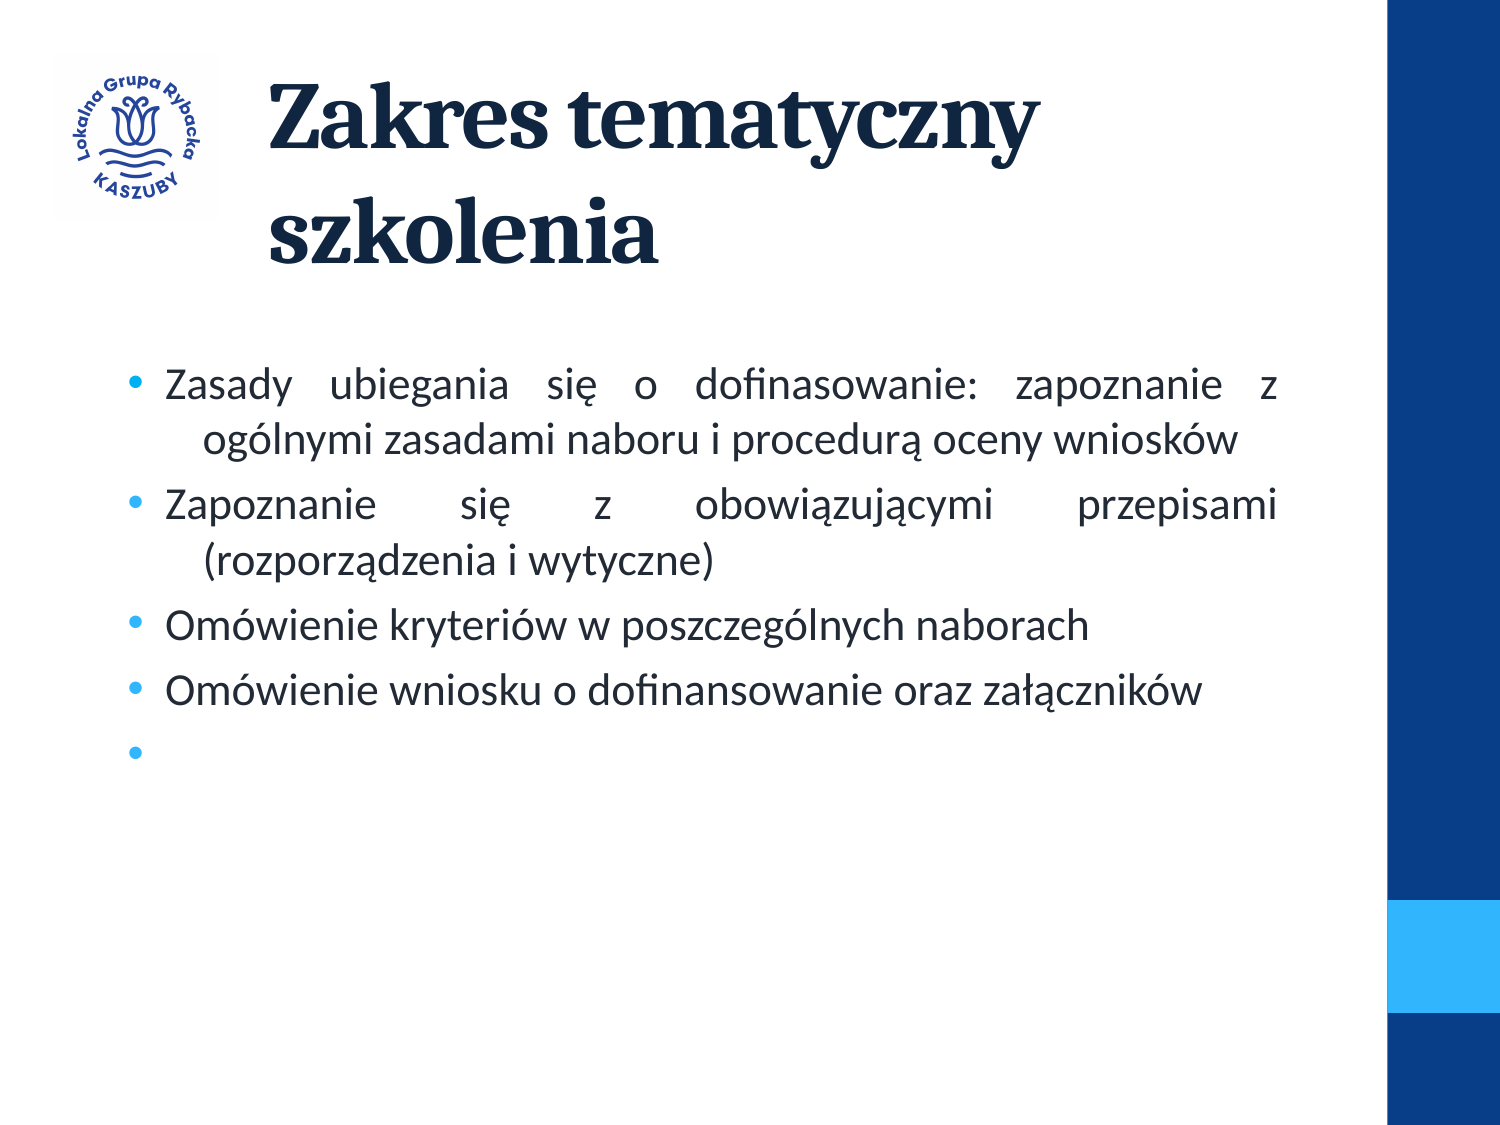

# Zakres tematyczny szkolenia
Zasady ubiegania się o dofinasowanie: zapoznanie z ogólnymi zasadami naboru i procedurą oceny wniosków
Zapoznanie się z obowiązującymi przepisami (rozporządzenia i wytyczne)
Omówienie kryteriów w poszczególnych naborach
Omówienie wniosku o dofinansowanie oraz załączników